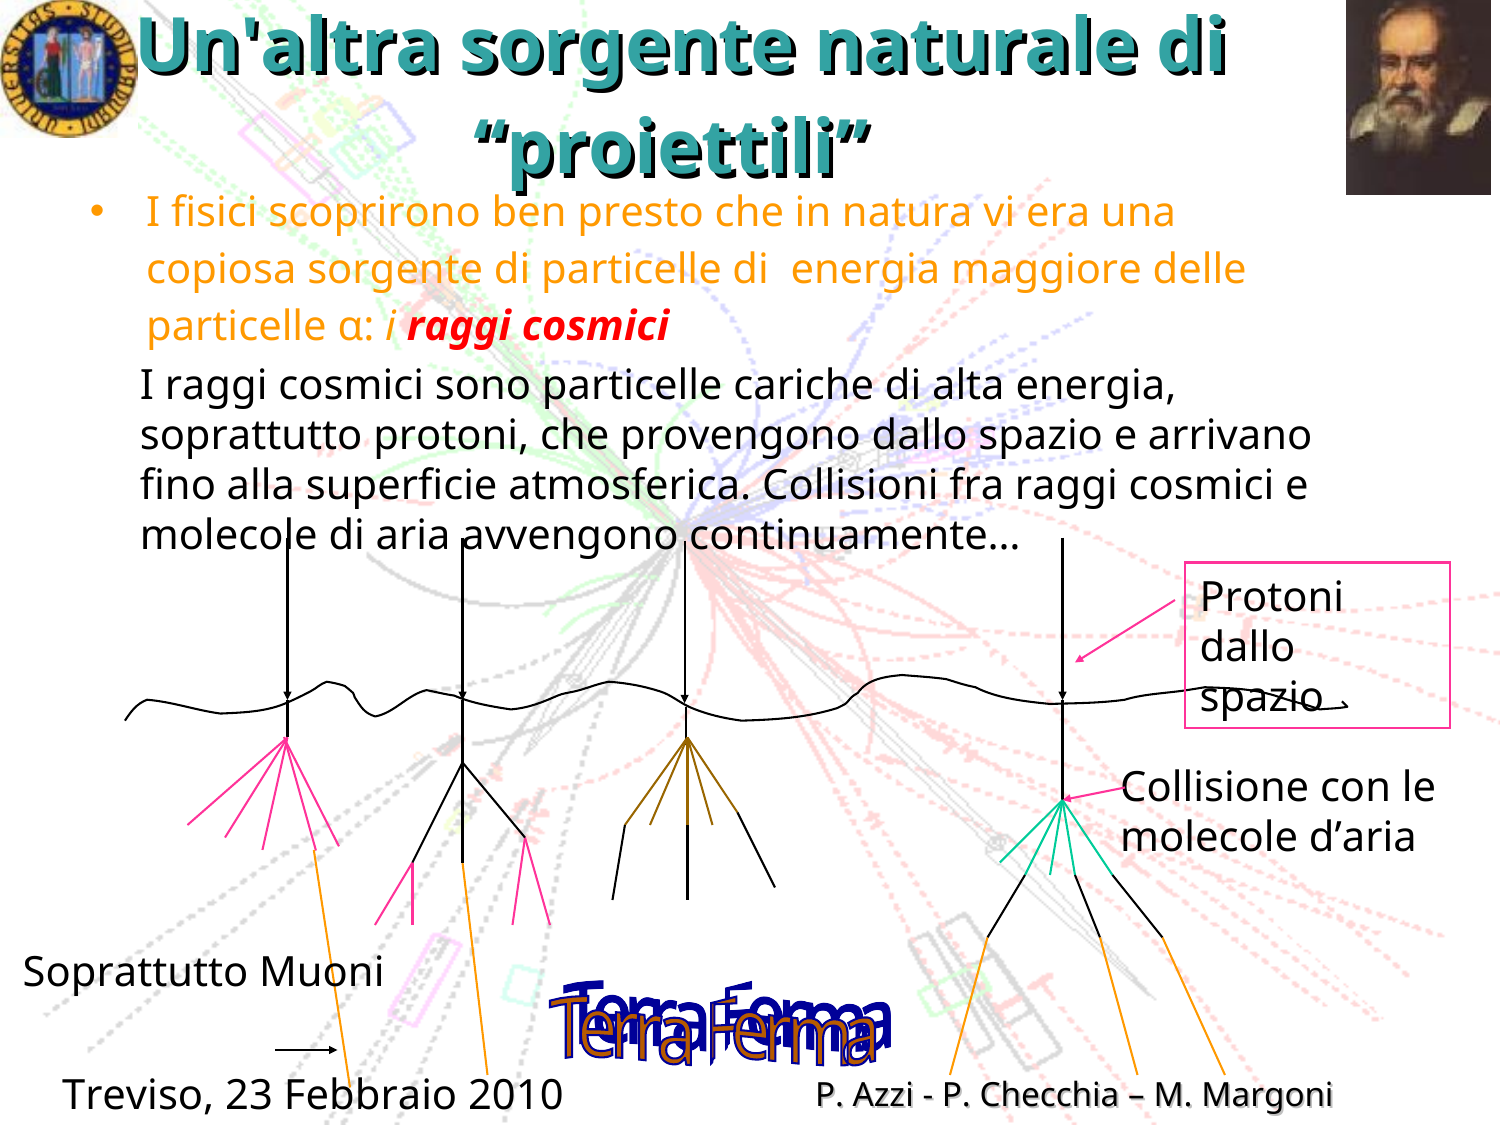

# Un'altra sorgente naturale di “proiettili”
I fisici scoprirono ben presto che in natura vi era una copiosa sorgente di particelle di energia maggiore delle particelle α: i raggi cosmici
I raggi cosmici sono particelle cariche di alta energia, soprattutto protoni, che provengono dallo spazio e arrivano fino alla superficie atmosferica. Collisioni fra raggi cosmici e molecole di aria avvengono continuamente…
Protoni dallo
spazio
Collisione con le
molecole d’aria
Soprattutto Muoni
Terra Ferma